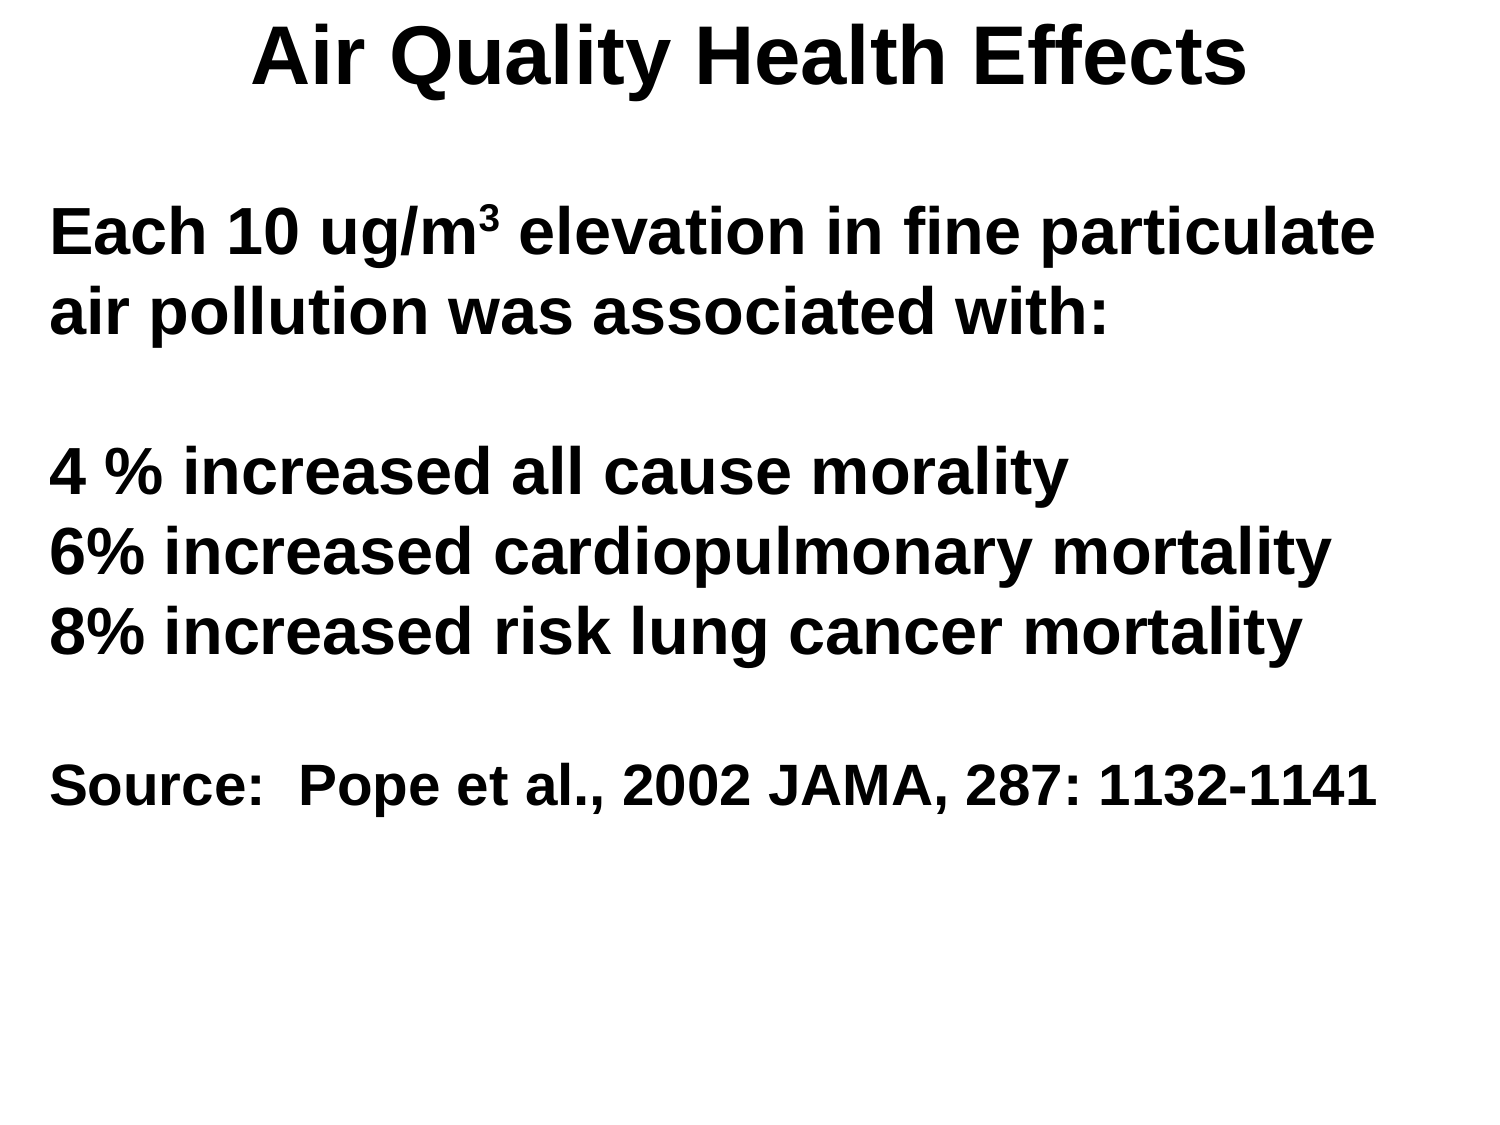

Air Quality Health Effects
Each 10 ug/m3 elevation in fine particulate air pollution was associated with:
4 % increased all cause morality
6% increased cardiopulmonary mortality
8% increased risk lung cancer mortality
Source: Pope et al., 2002 JAMA, 287: 1132-1141